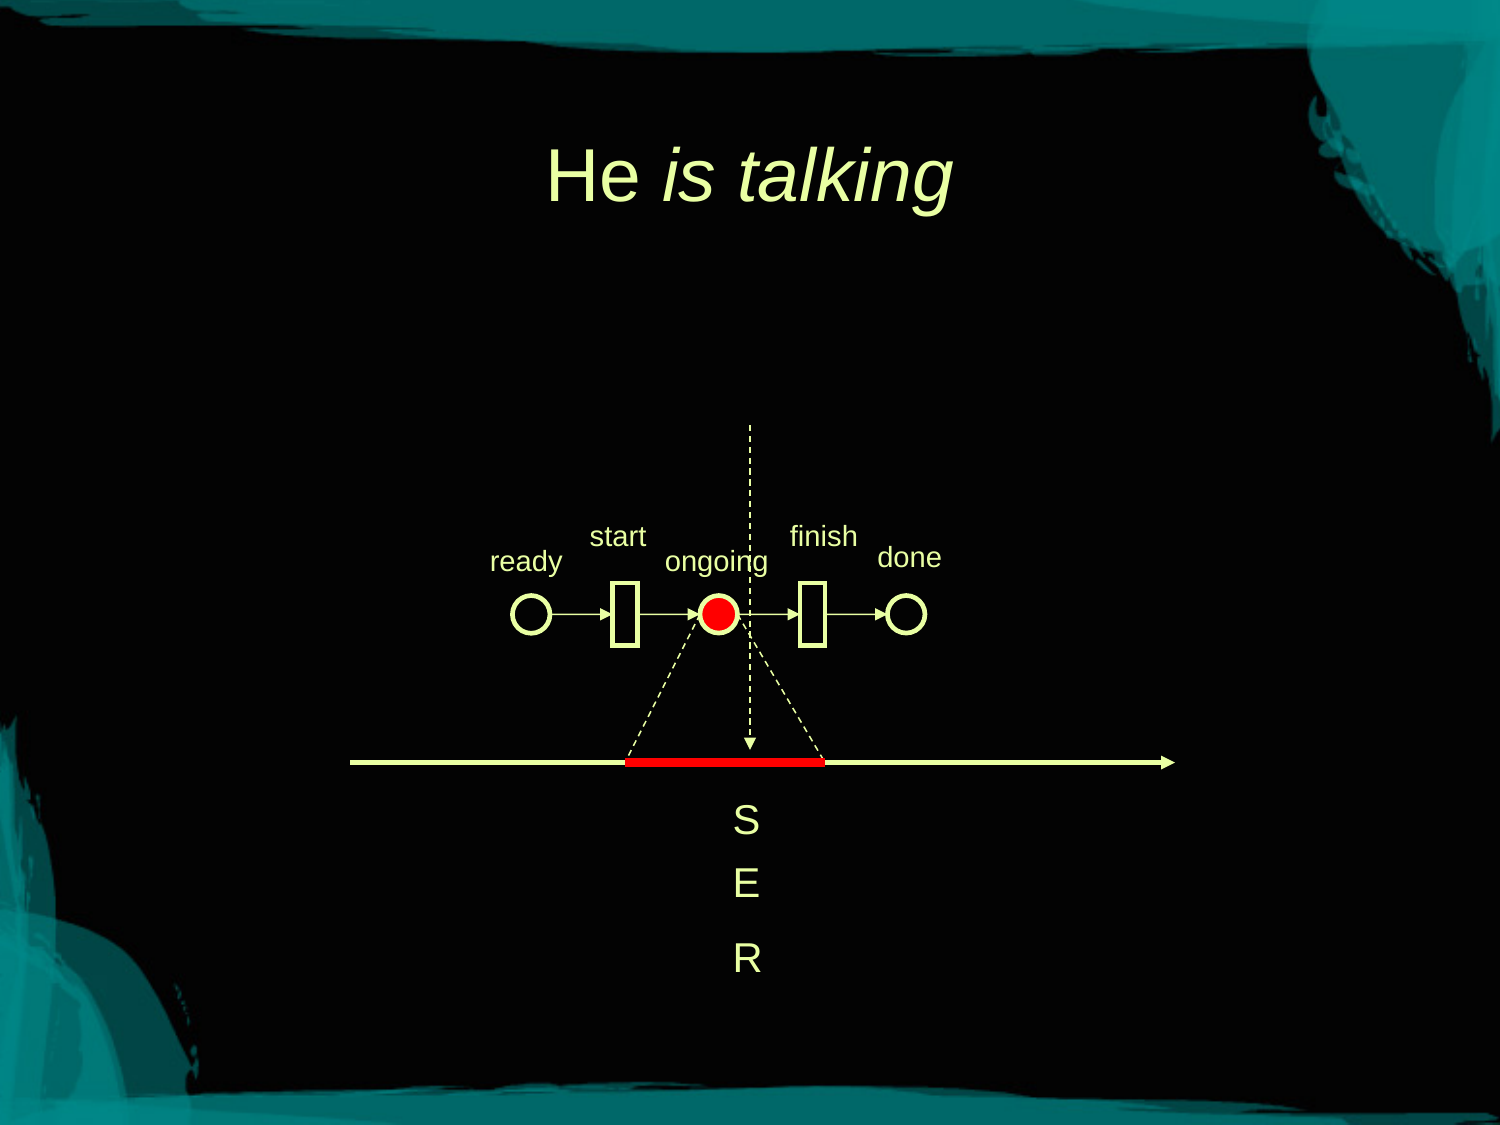

# He is talking
start
finish
done
ready
ongoing
S
E
R